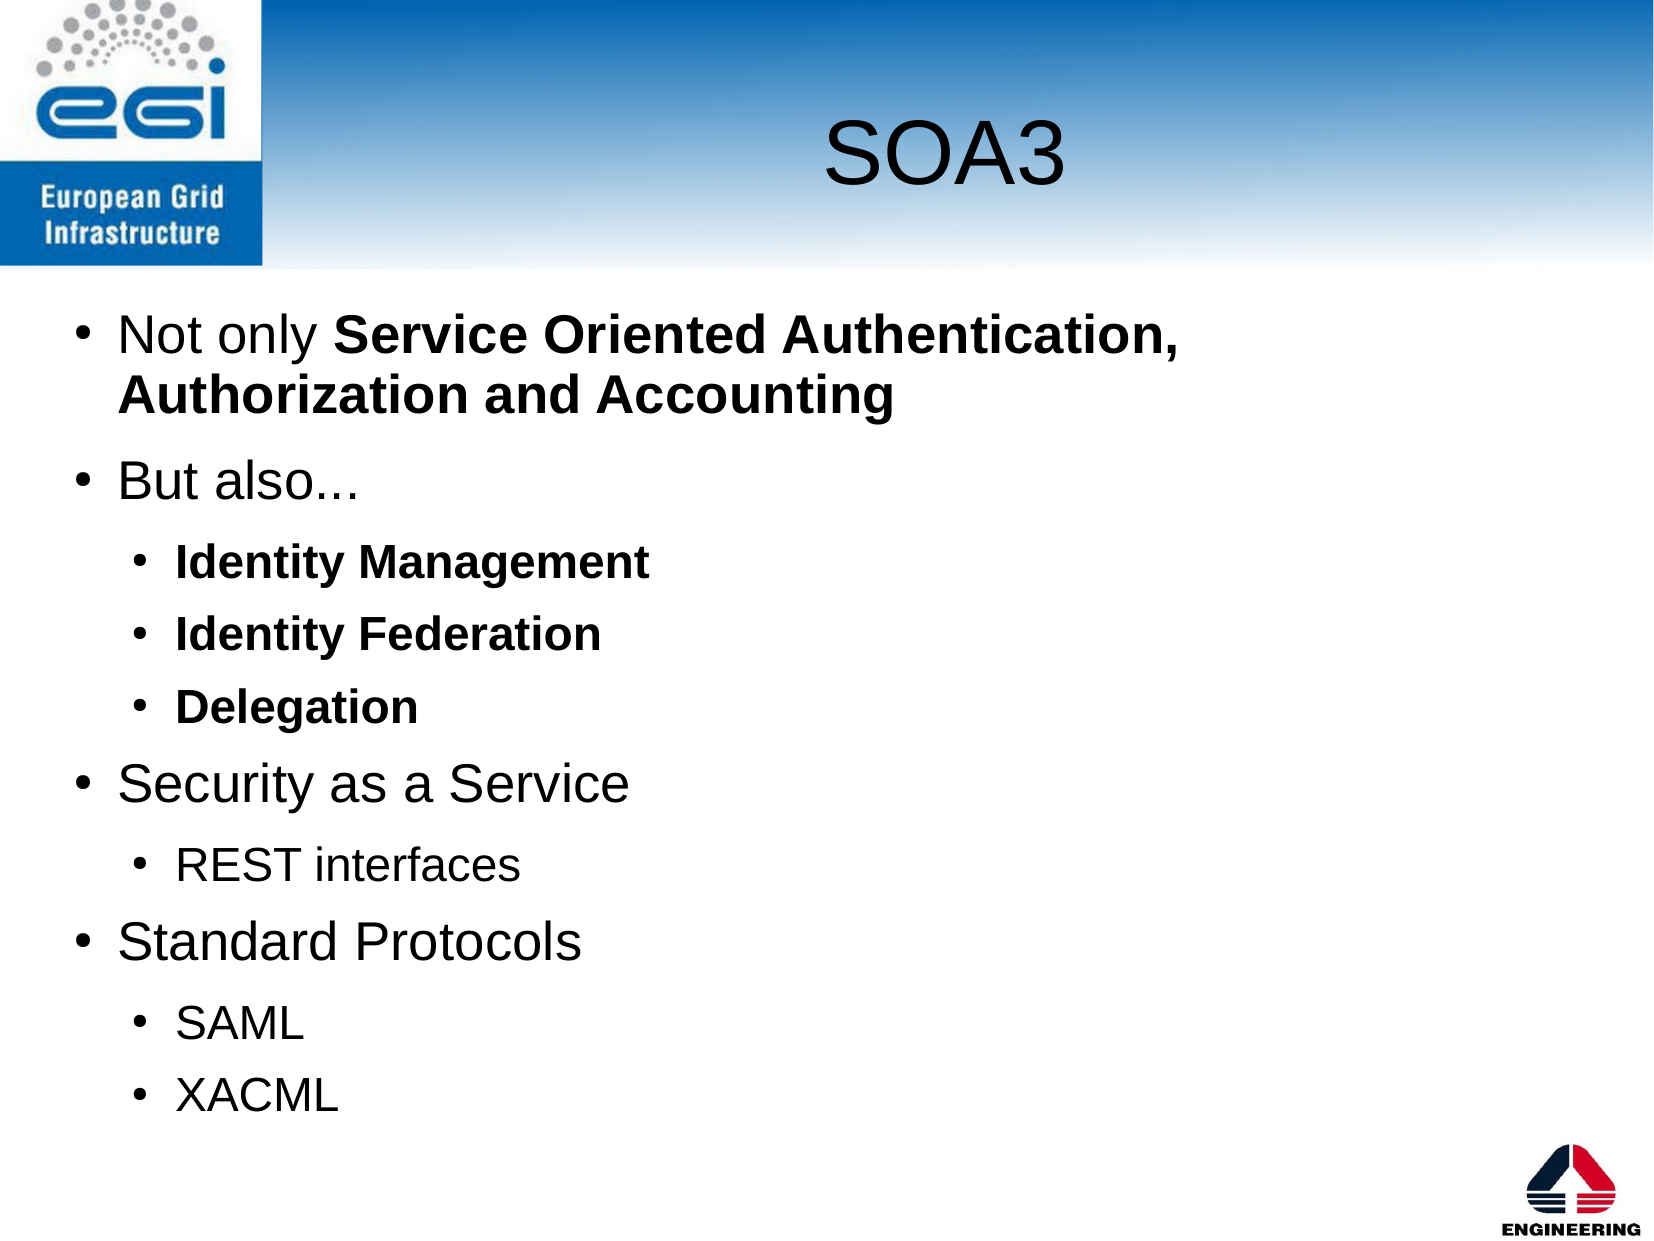

# SOA3
Not only Service Oriented Authentication, Authorization and Accounting
But also...
Identity Management
Identity Federation
Delegation
Security as a Service
REST interfaces
Standard Protocols
SAML
XACML